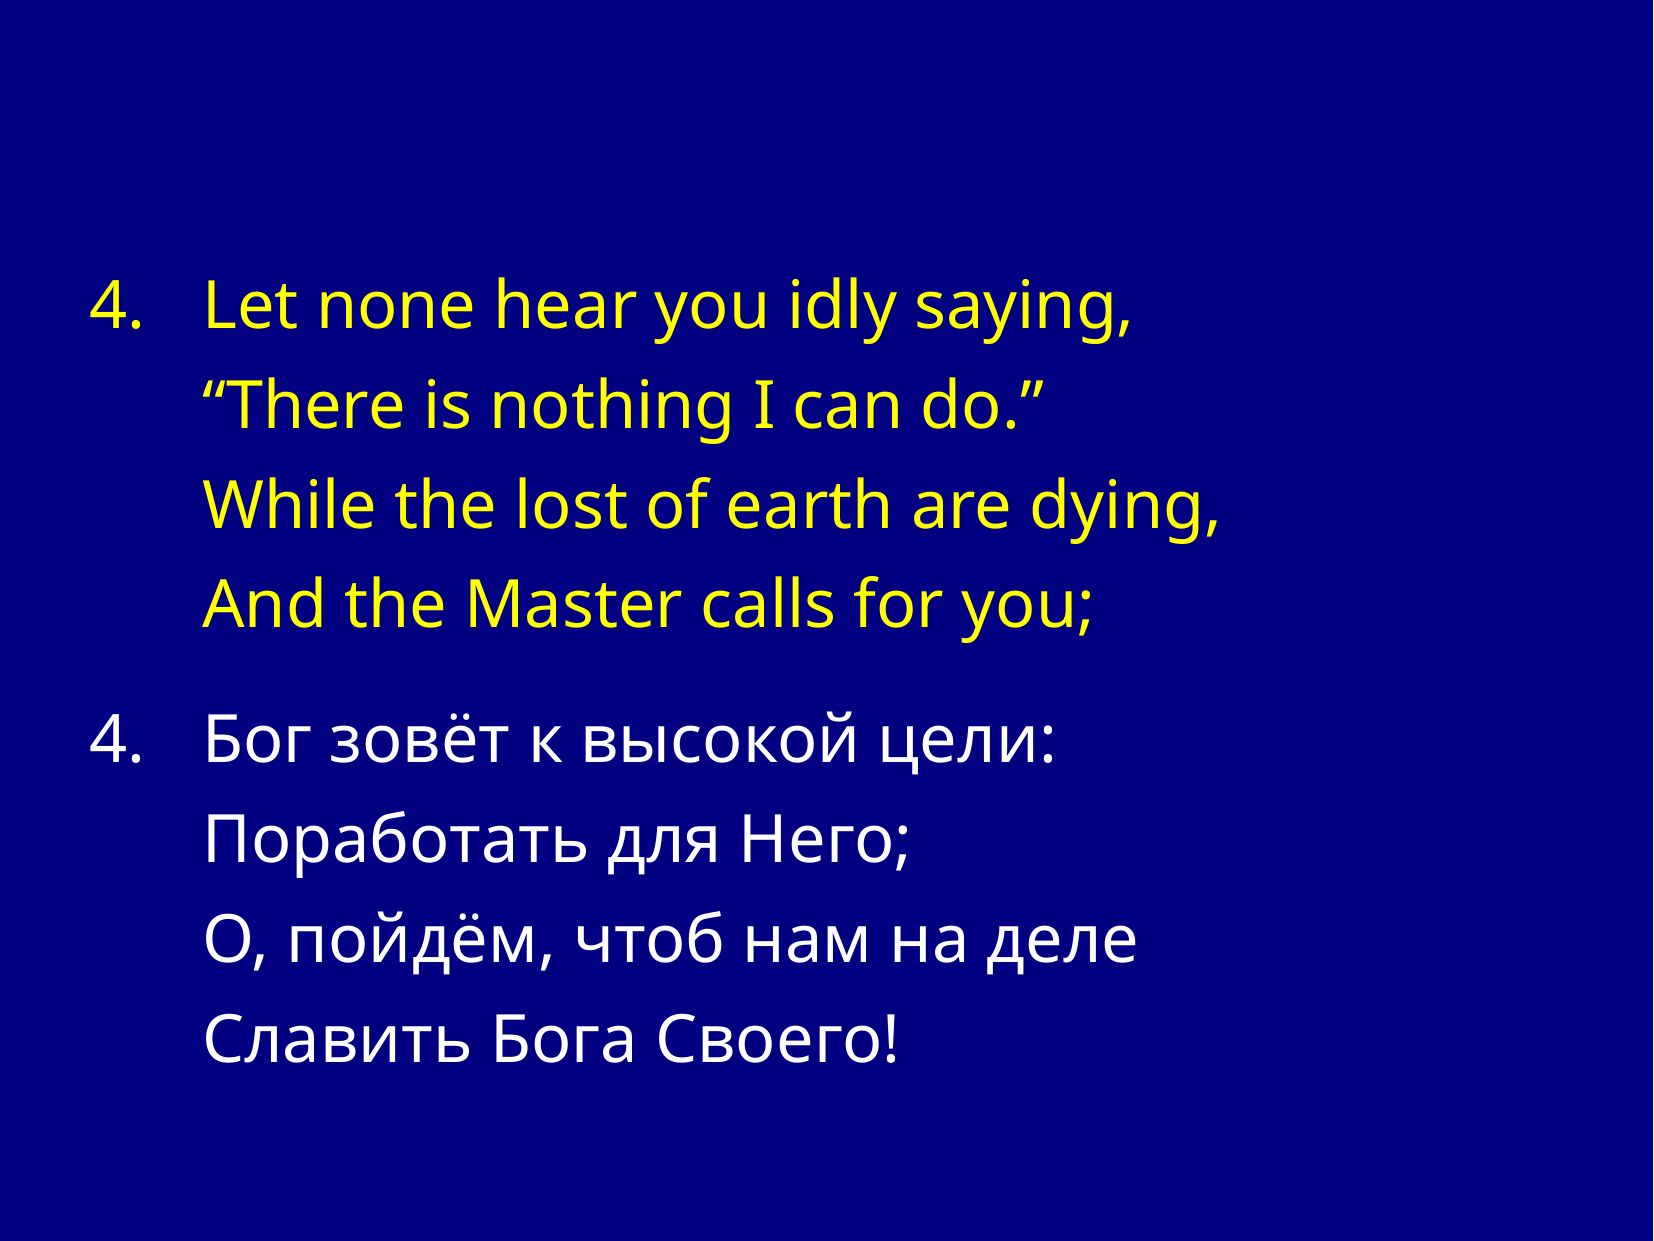

4.	Let none hear you idly saying,
	“There is nothing I can do.”
	While the lost of earth are dying,
	And the Master calls for you;
4.	Бог зовёт к высокой цели:
	Поработать для Него;
	О, пойдём, чтоб нам на деле
	Славить Бога Своего!